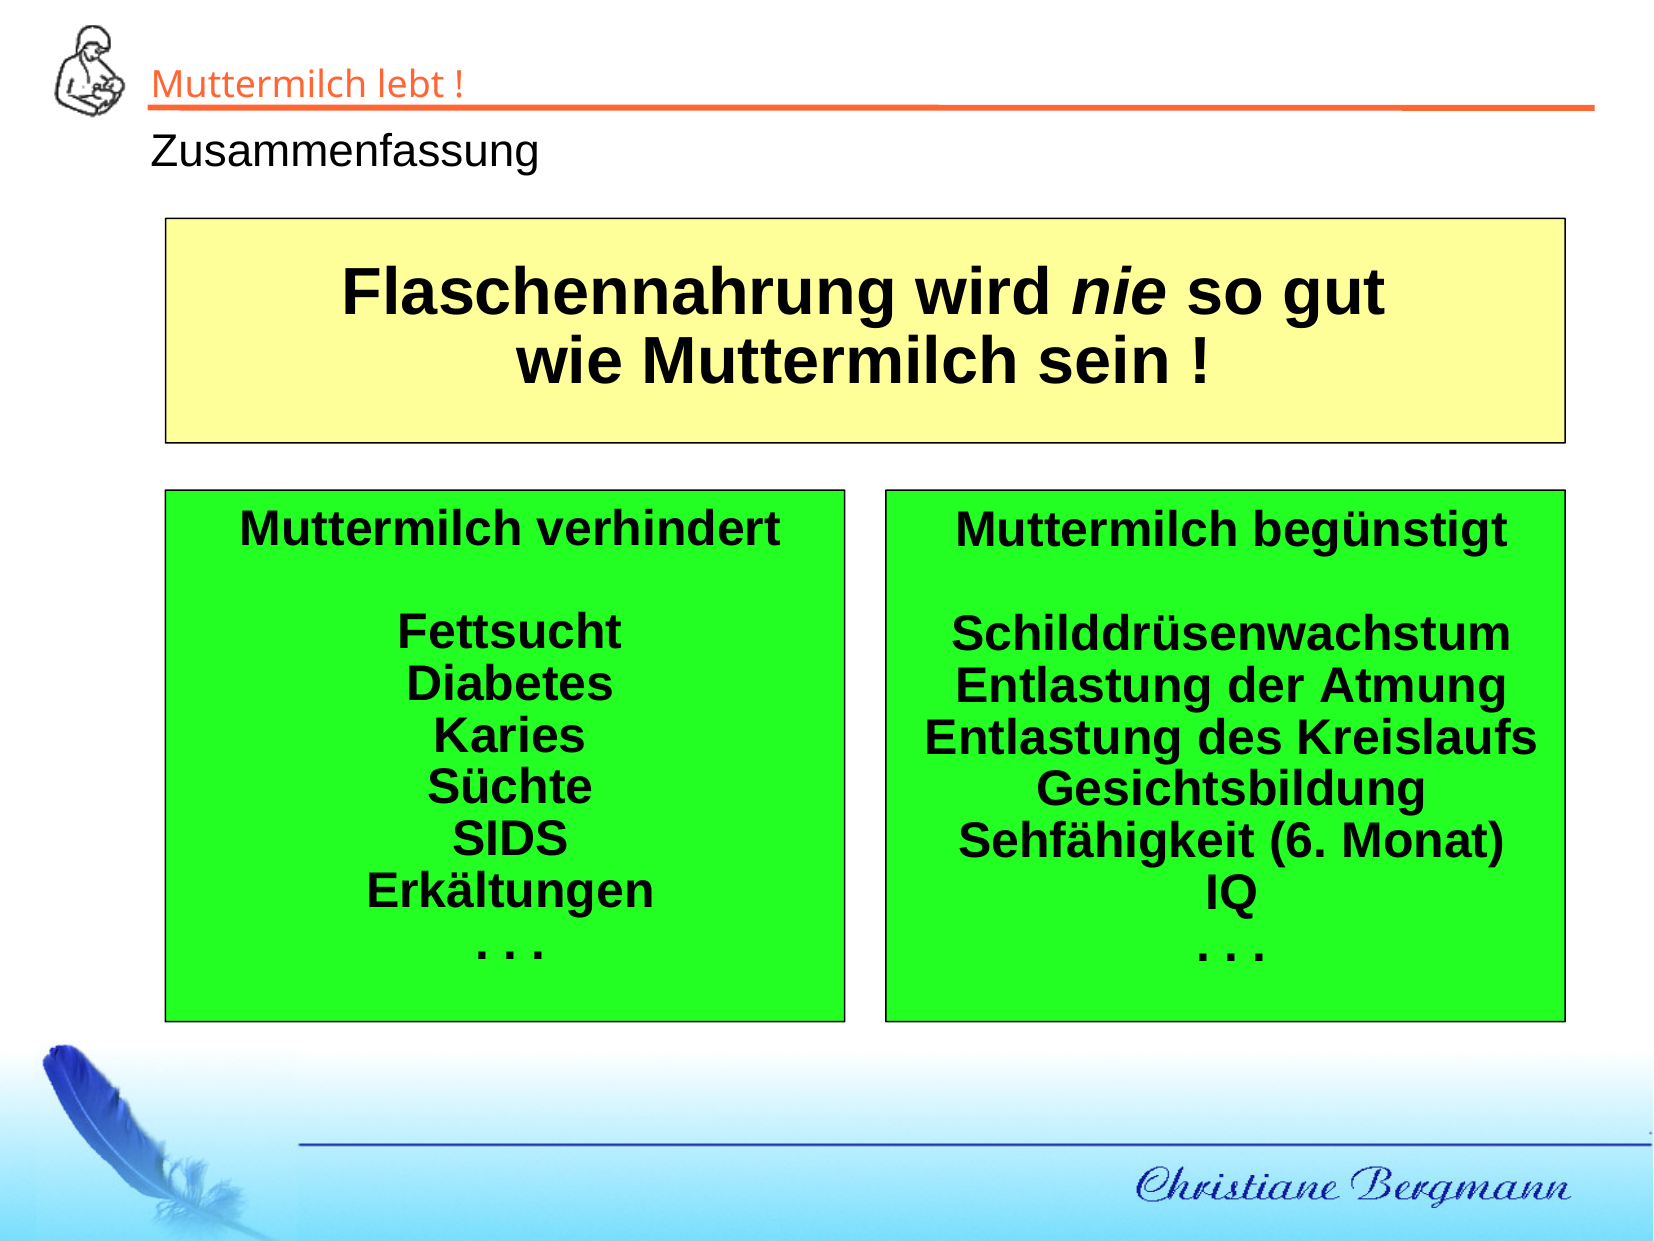

Muttermilch lebt !
Zusammenfassung
Flaschennahrung wird nie so gut
wie Muttermilch sein !
Muttermilch verhindert
Fettsucht
Diabetes
Karies
Süchte
SIDS
Erkältungen
. . .
Muttermilch begünstigt
Schilddrüsenwachstum
Entlastung der Atmung
Entlastung des Kreislaufs
Gesichtsbildung
Sehfähigkeit (6. Monat)
IQ
. . .